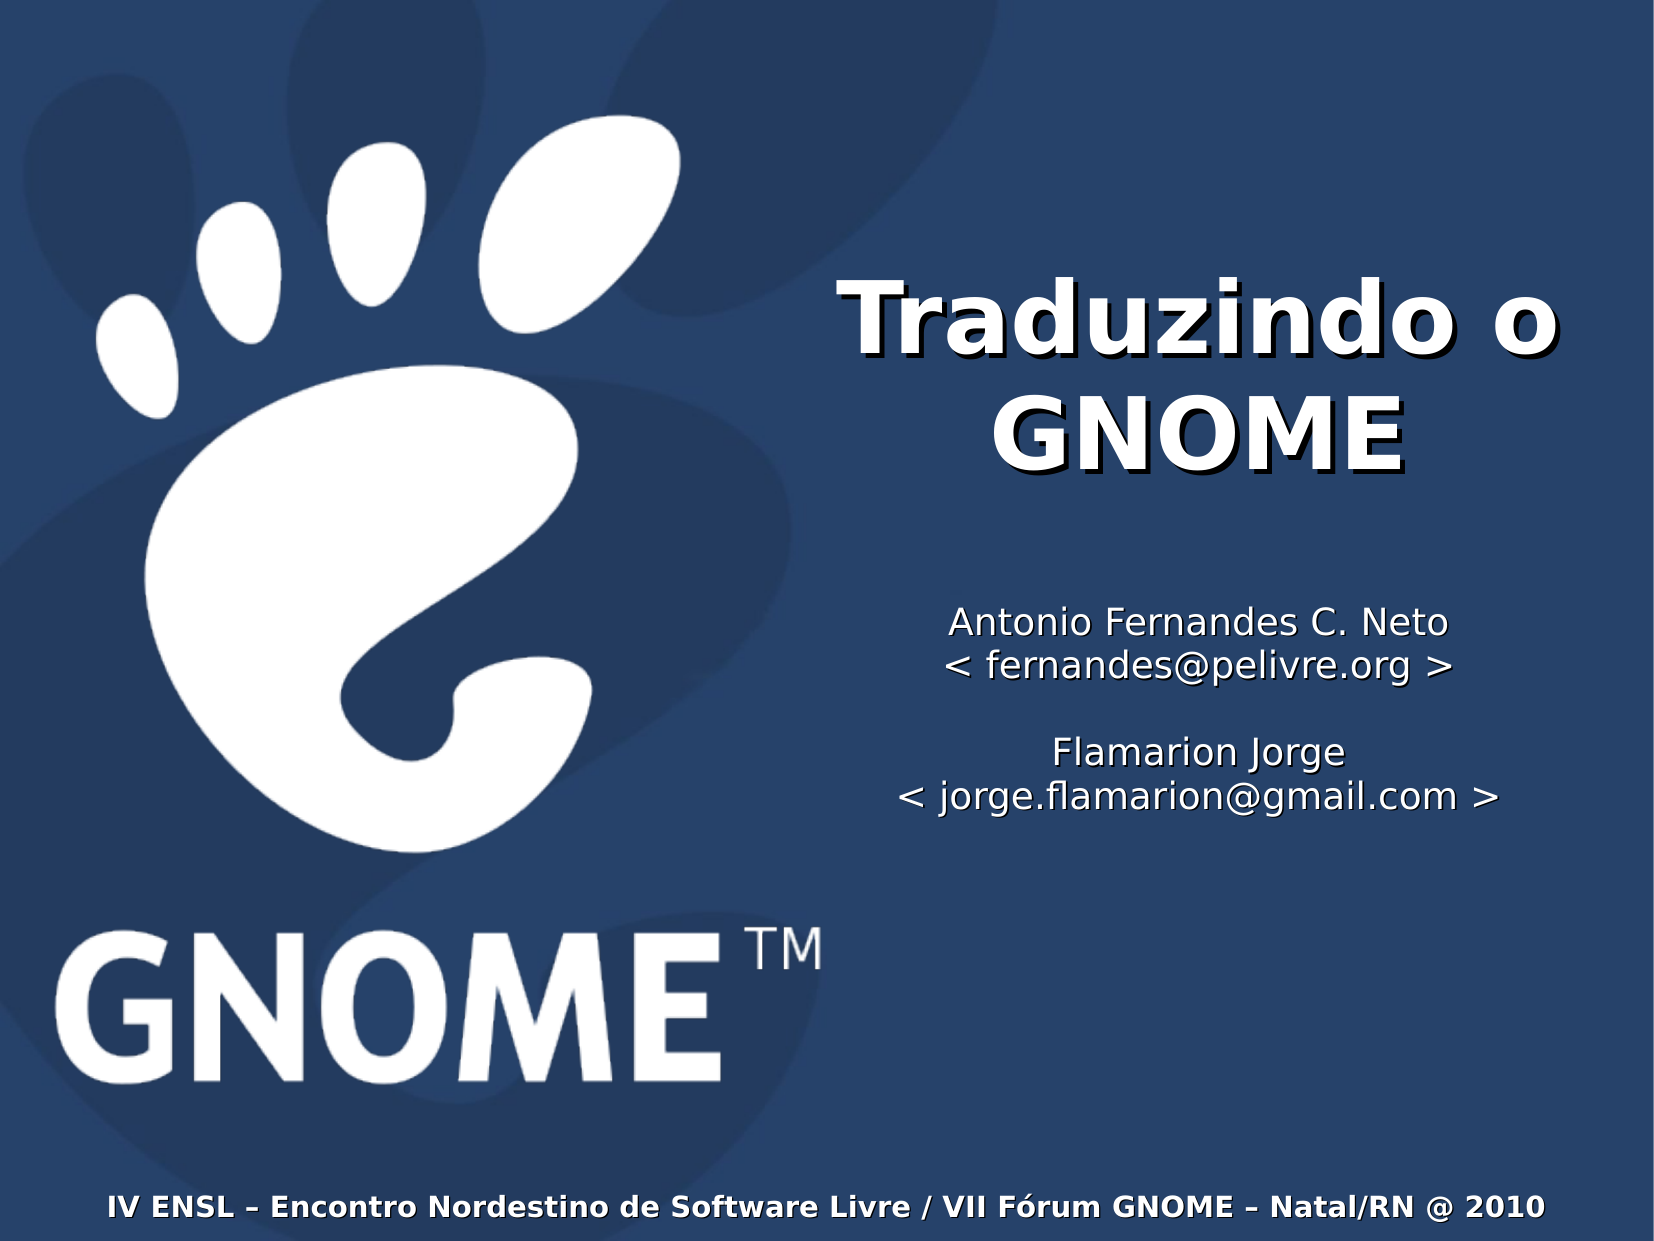

# Traduzindo o GNOME Antonio Fernandes C. Neto < fernandes@pelivre.org > Flamarion Jorge < jorge.flamarion@gmail.com >
IV ENSL – Encontro Nordestino de Software Livre / VII Fórum GNOME – Natal/RN @ 2010